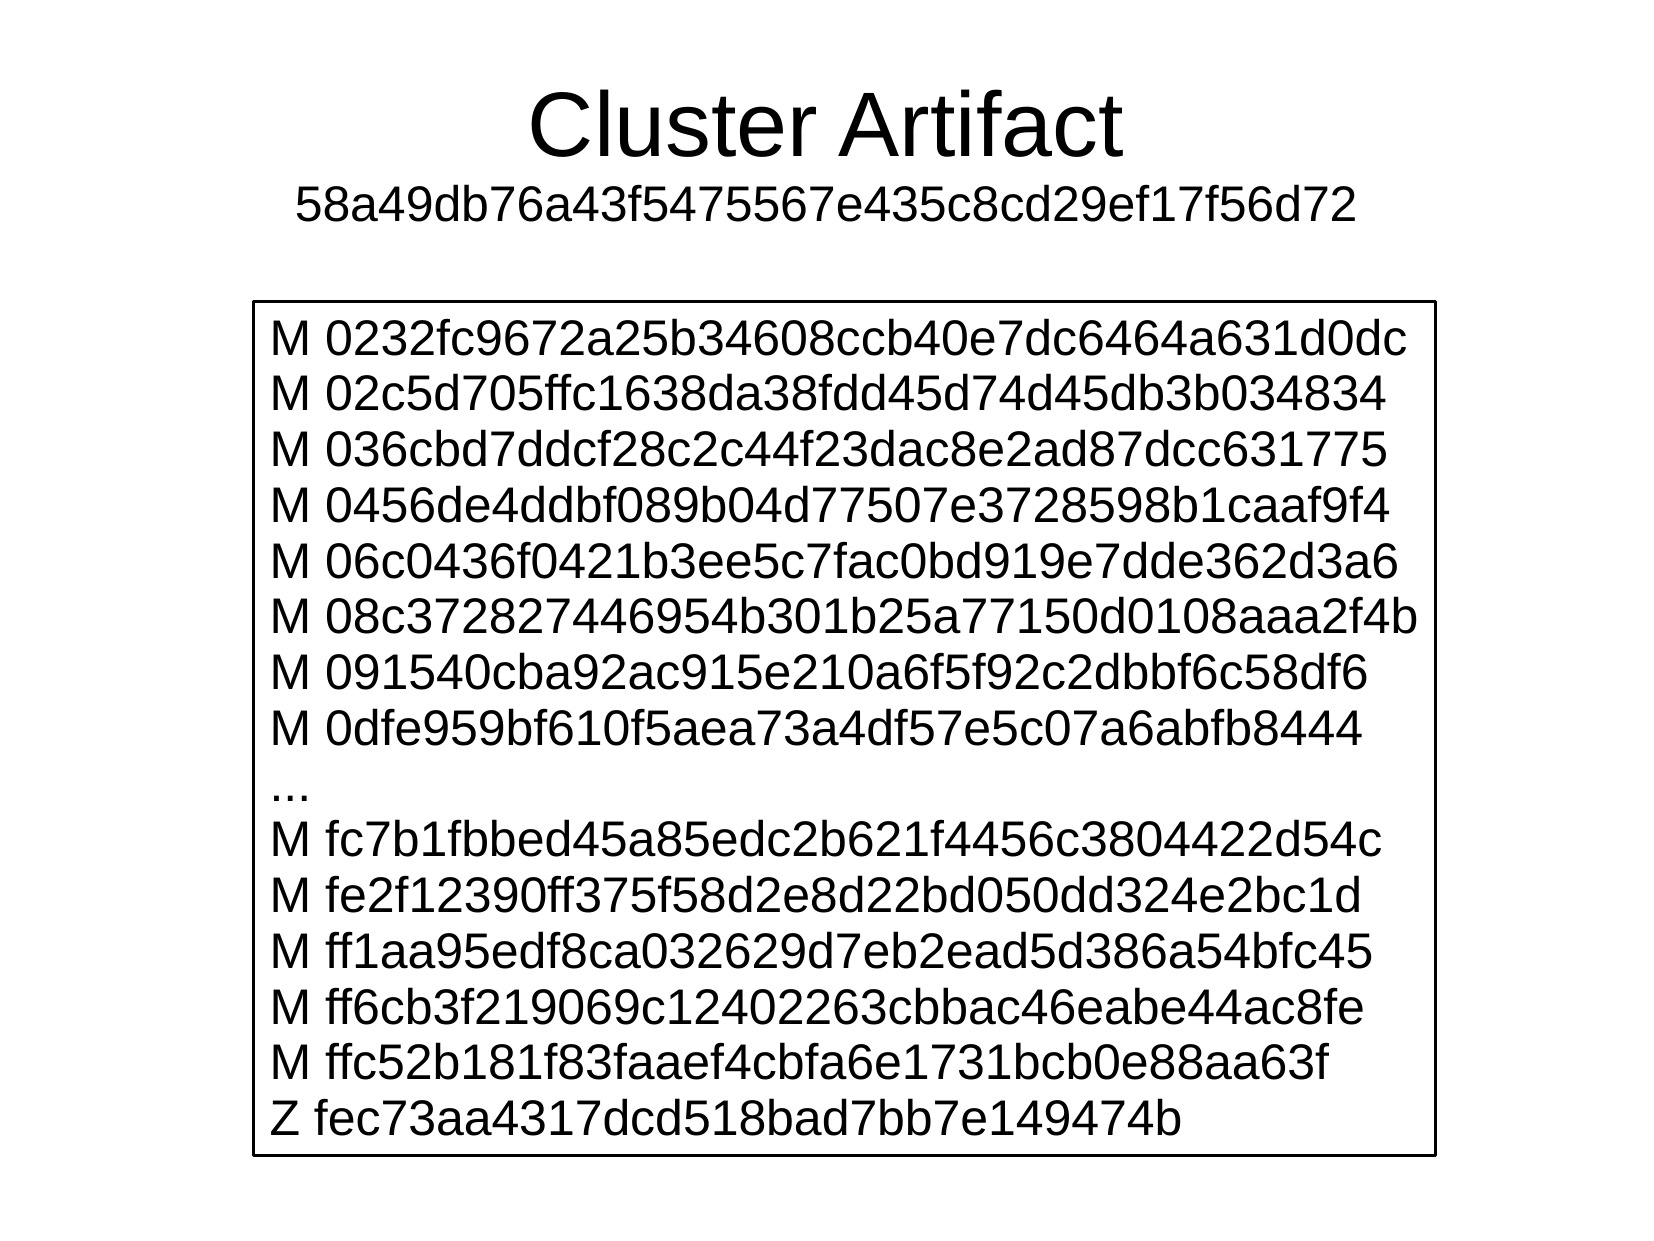

# Cluster Artifact 58a49db76a43f5475567e435c8cd29ef17f56d72
M 0232fc9672a25b34608ccb40e7dc6464a631d0dc
M 02c5d705ffc1638da38fdd45d74d45db3b034834
M 036cbd7ddcf28c2c44f23dac8e2ad87dcc631775
M 0456de4ddbf089b04d77507e3728598b1caaf9f4
M 06c0436f0421b3ee5c7fac0bd919e7dde362d3a6
M 08c372827446954b301b25a77150d0108aaa2f4b
M 091540cba92ac915e210a6f5f92c2dbbf6c58df6
M 0dfe959bf610f5aea73a4df57e5c07a6abfb8444
...
M fc7b1fbbed45a85edc2b621f4456c3804422d54c
M fe2f12390ff375f58d2e8d22bd050dd324e2bc1d
M ff1aa95edf8ca032629d7eb2ead5d386a54bfc45
M ff6cb3f219069c12402263cbbac46eabe44ac8fe
M ffc52b181f83faaef4cbfa6e1731bcb0e88aa63f
Z fec73aa4317dcd518bad7bb7e149474b